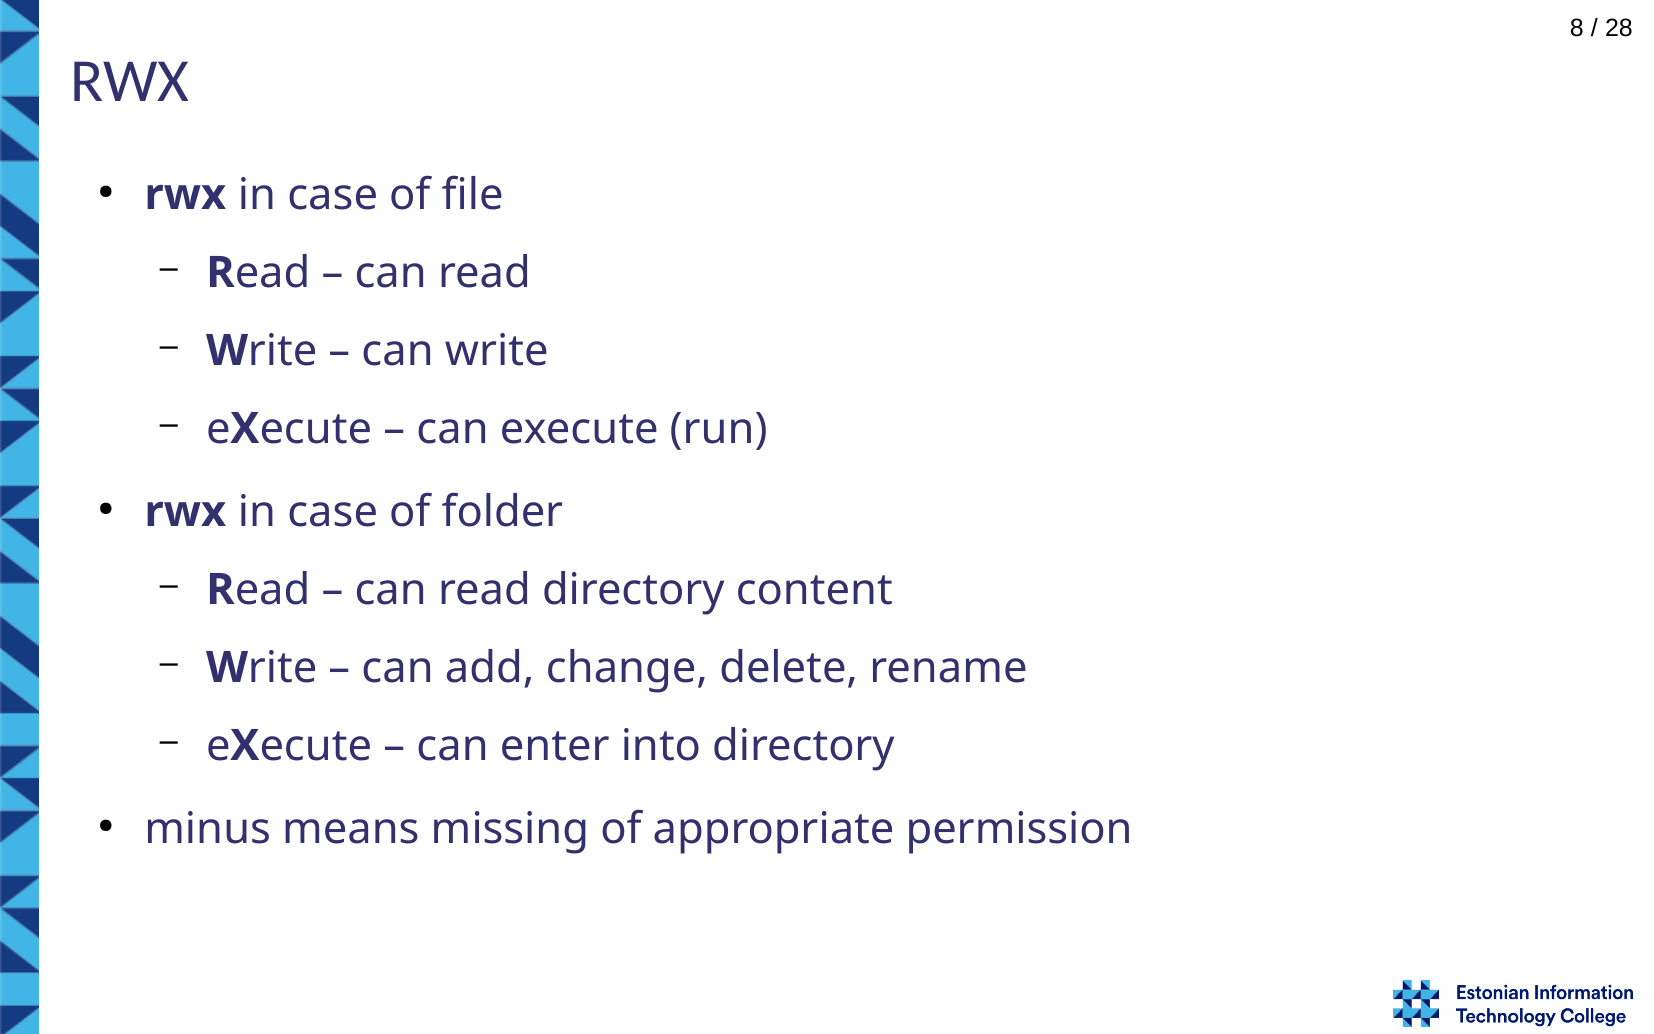

# RWX
rwx in case of file
Read – can read
Write – can write
eXecute – can execute (run)
rwx in case of folder
Read – can read directory content
Write – can add, change, delete, rename
eXecute – can enter into directory
minus means missing of appropriate permission